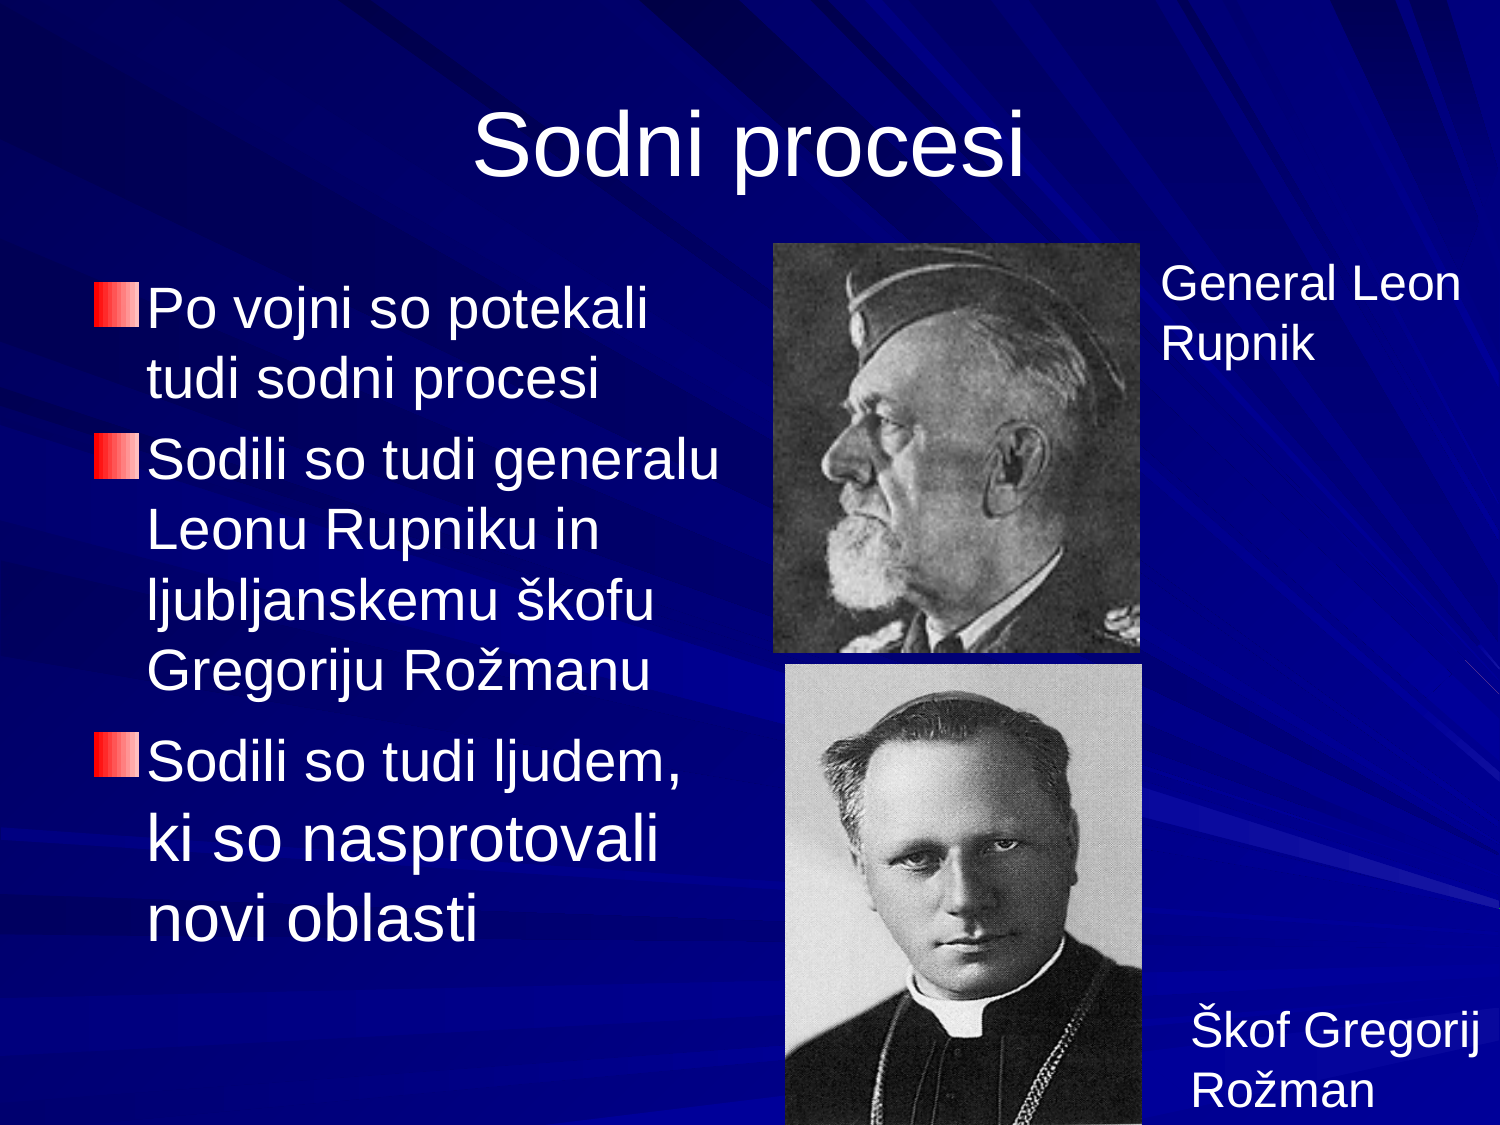

# Sodni procesi
General Leon Rupnik
Po vojni so potekali tudi sodni procesi
Sodili so tudi generalu Leonu Rupniku in ljubljanskemu škofu Gregoriju Rožmanu
Sodili so tudi ljudem, ki so nasprotovali novi oblasti
Škof Gregorij Rožman